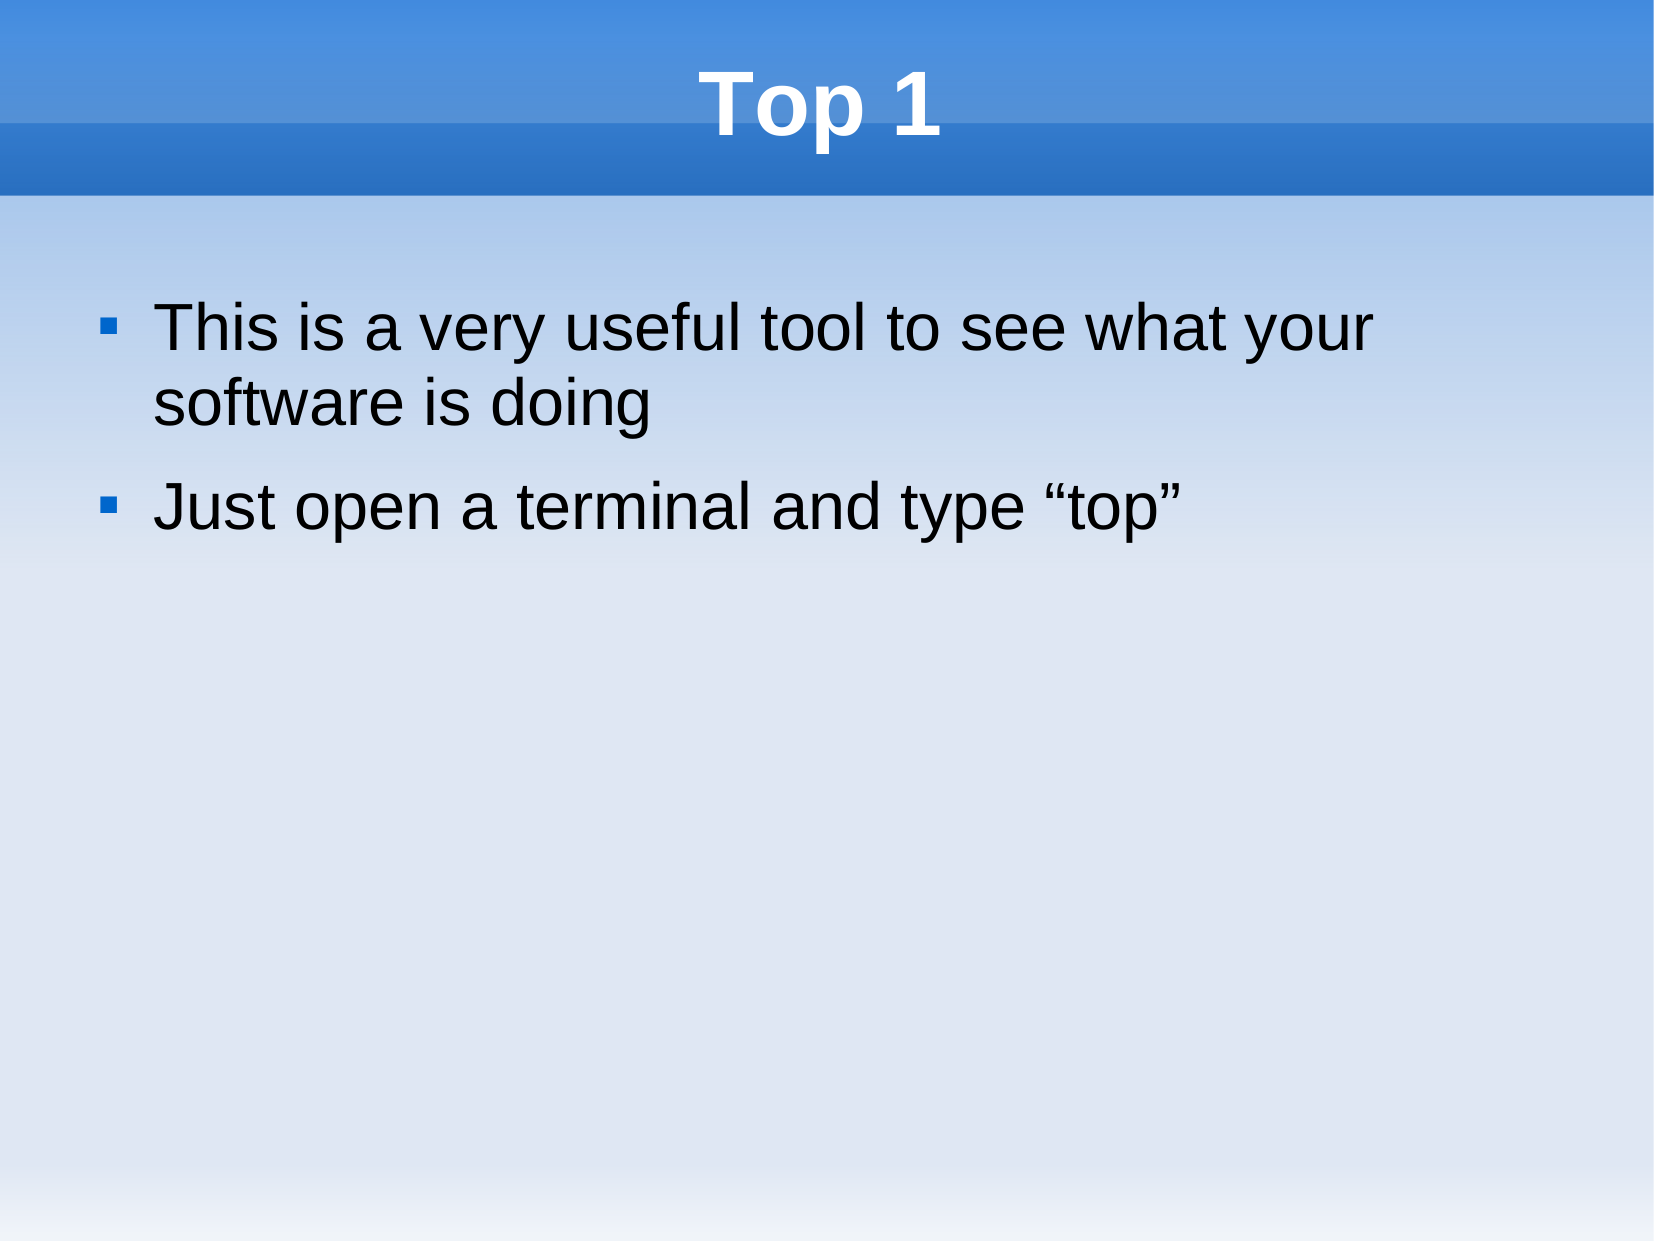

# Top 1
This is a very useful tool to see what your software is doing
Just open a terminal and type “top”